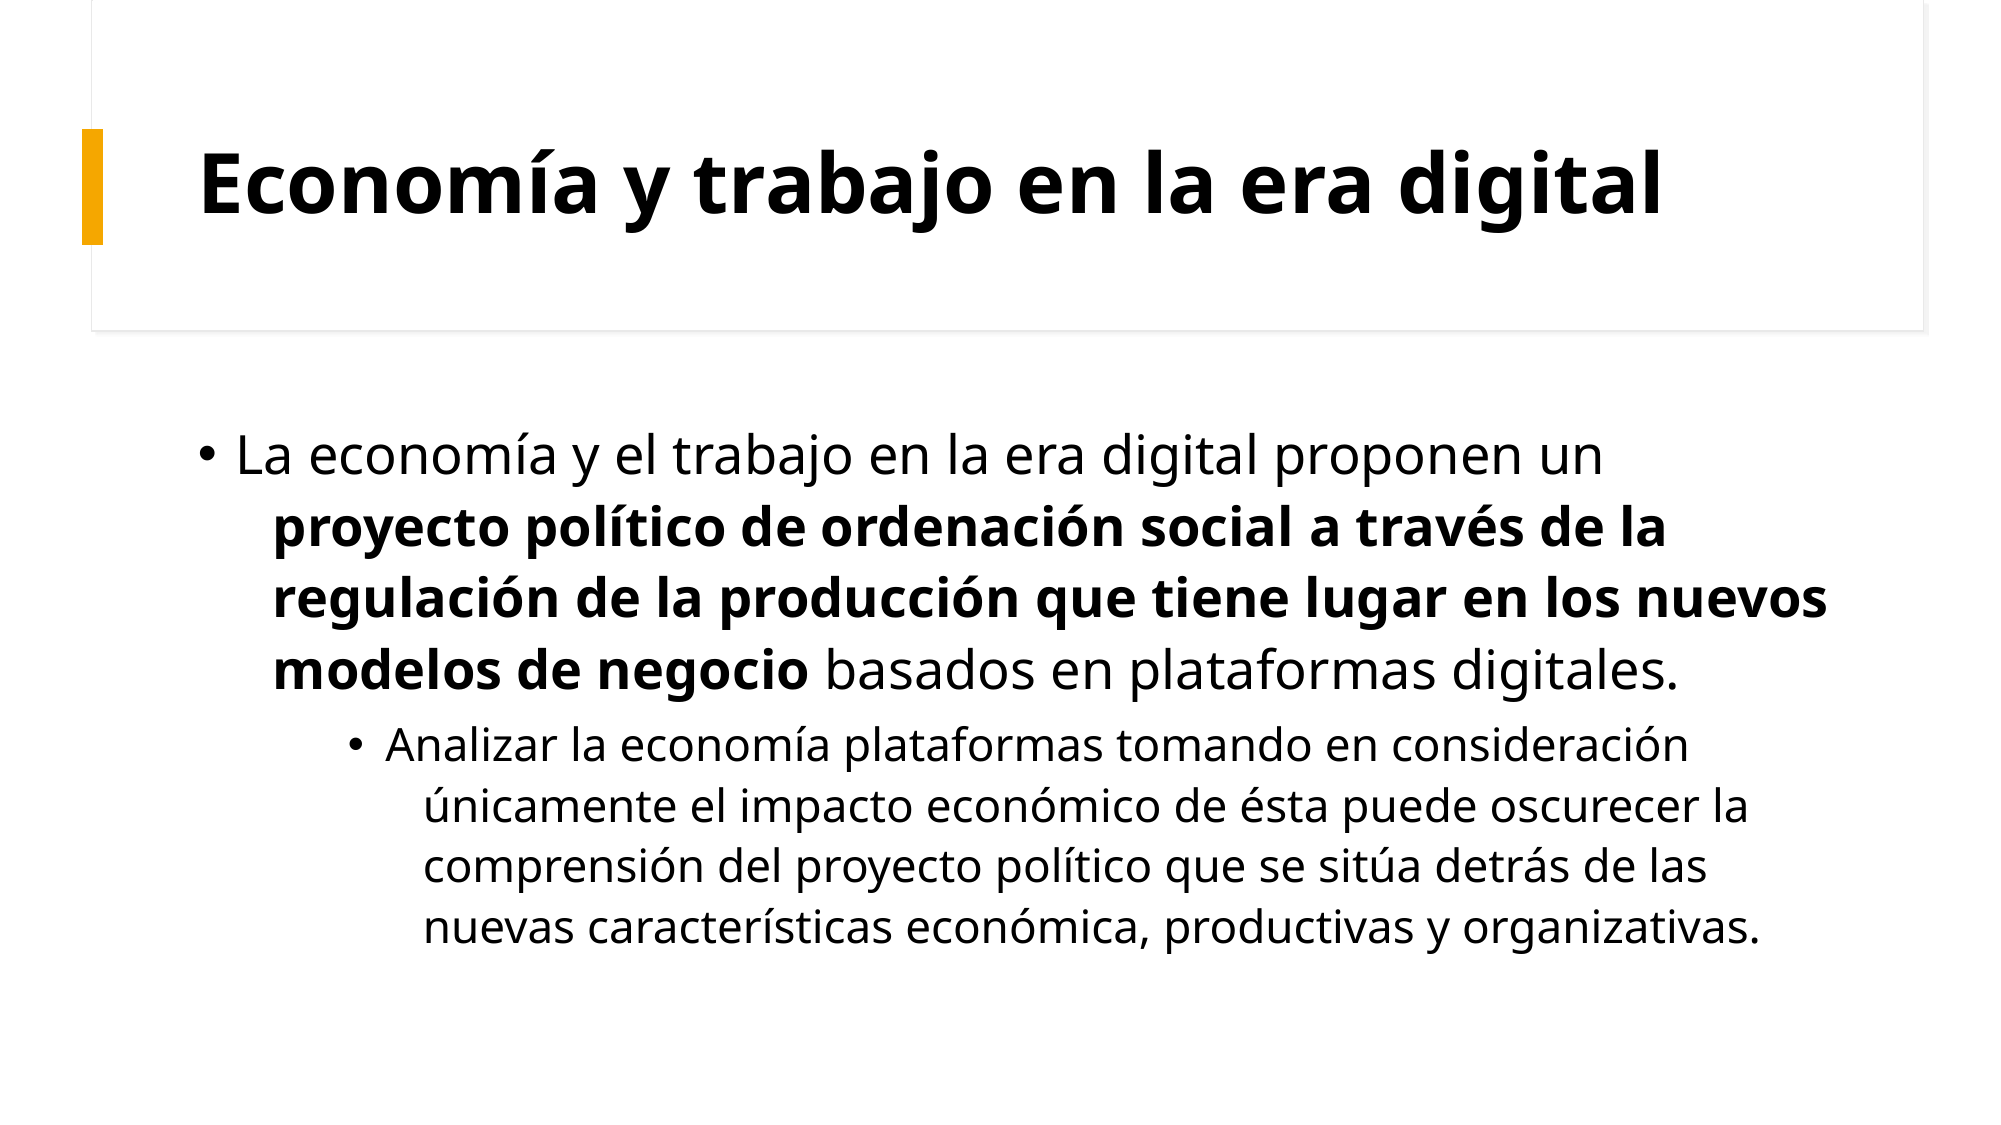

# Economía y trabajo en la era digital
La economía y el trabajo en la era digital proponen un proyecto político de ordenación social a través de la regulación de la producción que tiene lugar en los nuevos modelos de negocio basados en plataformas digitales.
Analizar la economía plataformas tomando en consideración únicamente el impacto económico de ésta puede oscurecer la comprensión del proyecto político que se sitúa detrás de las nuevas características económica, productivas y organizativas.